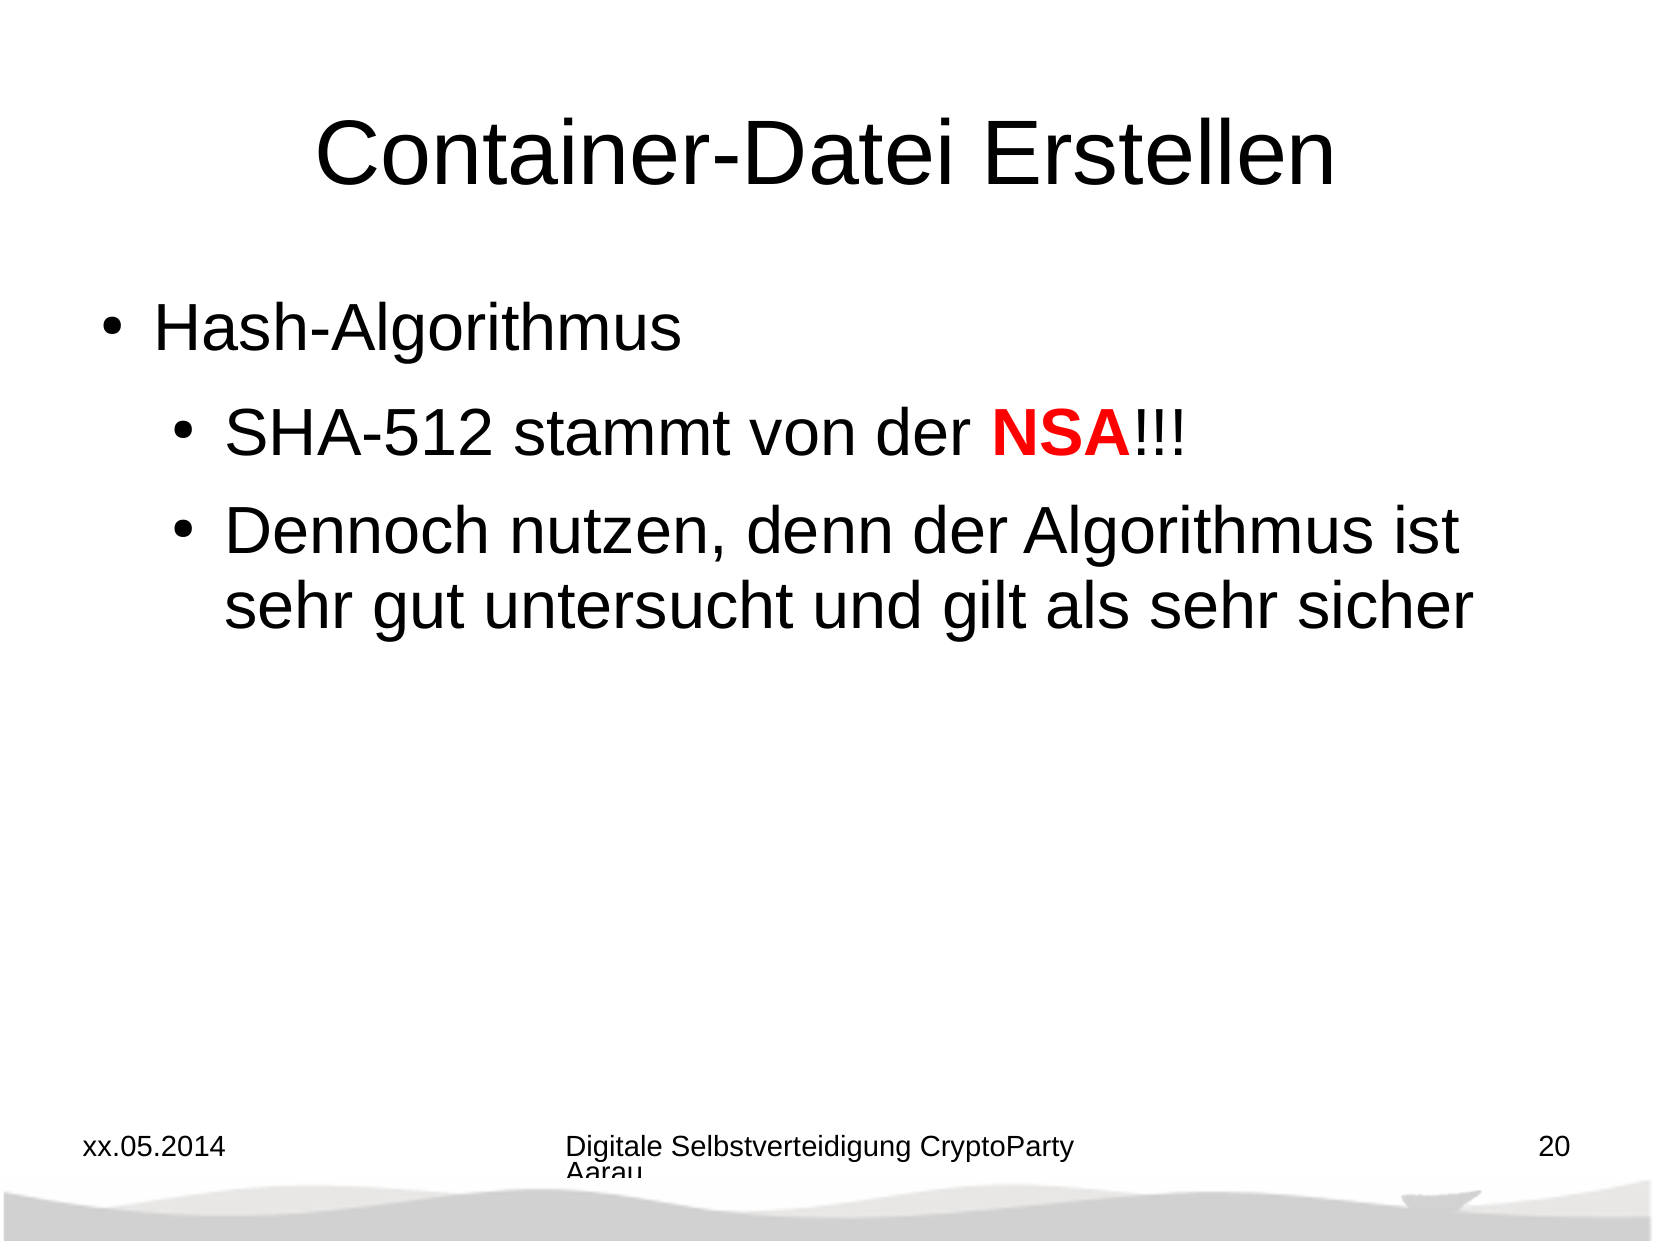

# Container-Datei Erstellen
Hash-Algorithmus
SHA-512 stammt von der NSA!!!
Dennoch nutzen, denn der Algorithmus ist sehr gut untersucht und gilt als sehr sicher
xx.05.2014
Digitale Selbstverteidigung CryptoParty Aarau
20